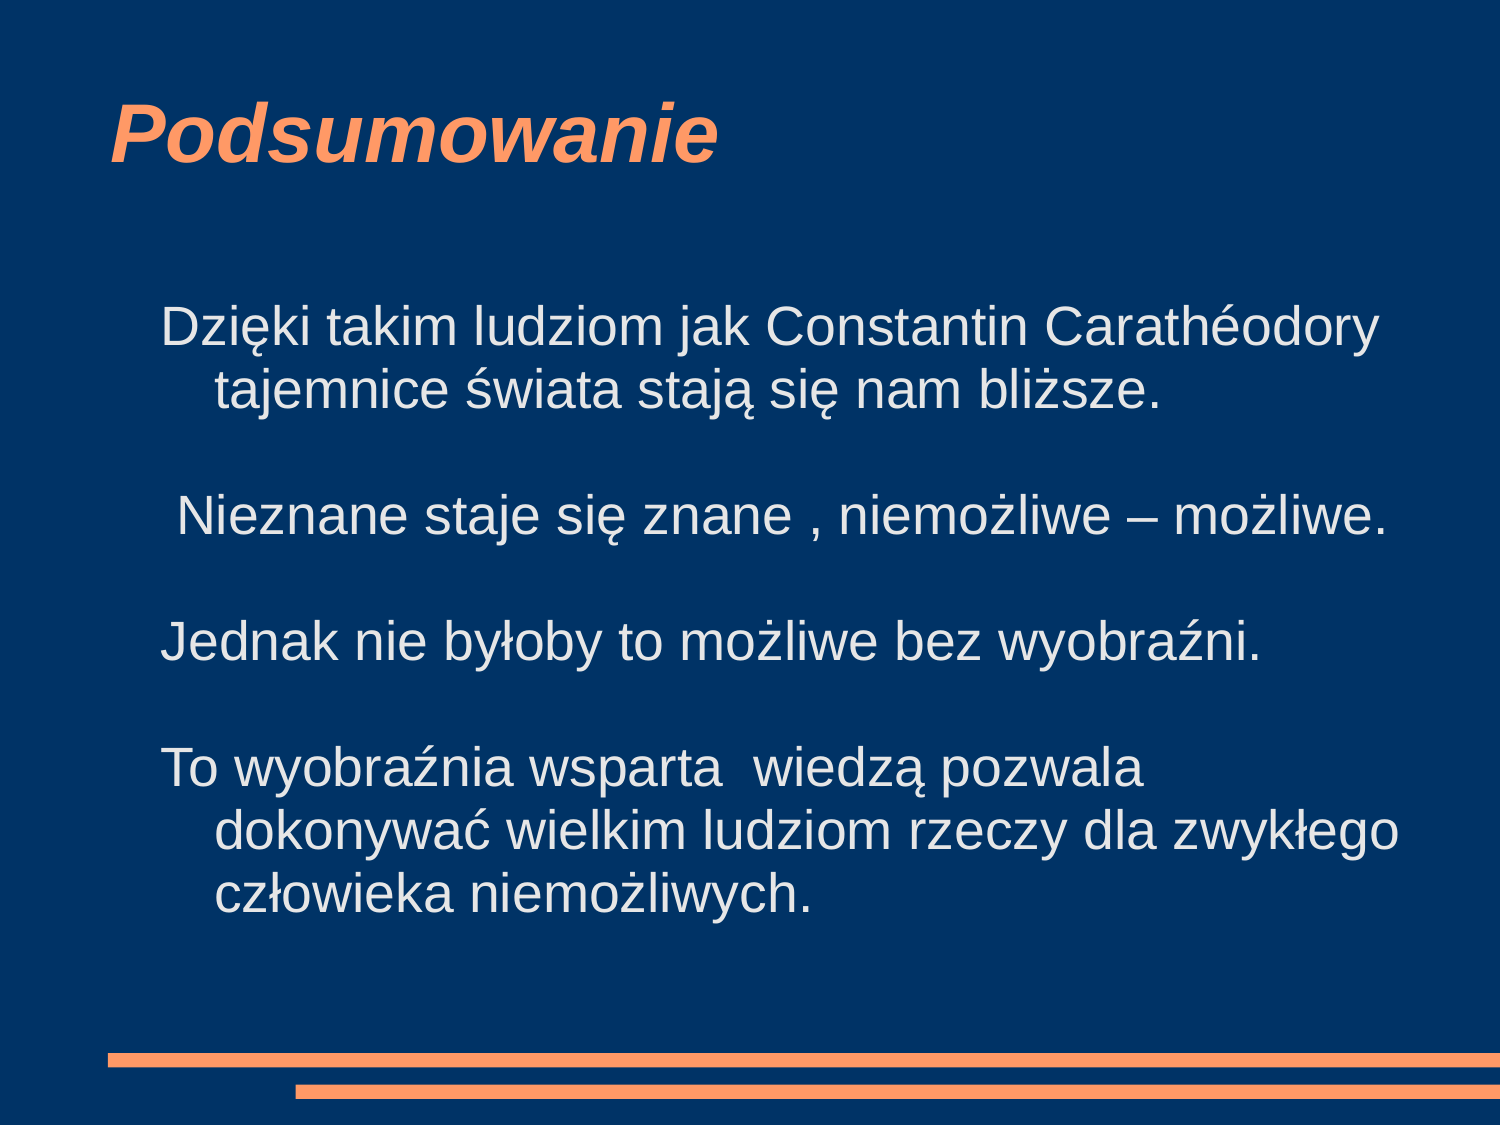

# Podsumowanie
Dzięki takim ludziom jak Constantin Carathéodory tajemnice świata stają się nam bliższe.
 Nieznane staje się znane , niemożliwe – możliwe.
Jednak nie byłoby to możliwe bez wyobraźni.
To wyobraźnia wsparta wiedzą pozwala dokonywać wielkim ludziom rzeczy dla zwykłego człowieka niemożliwych.